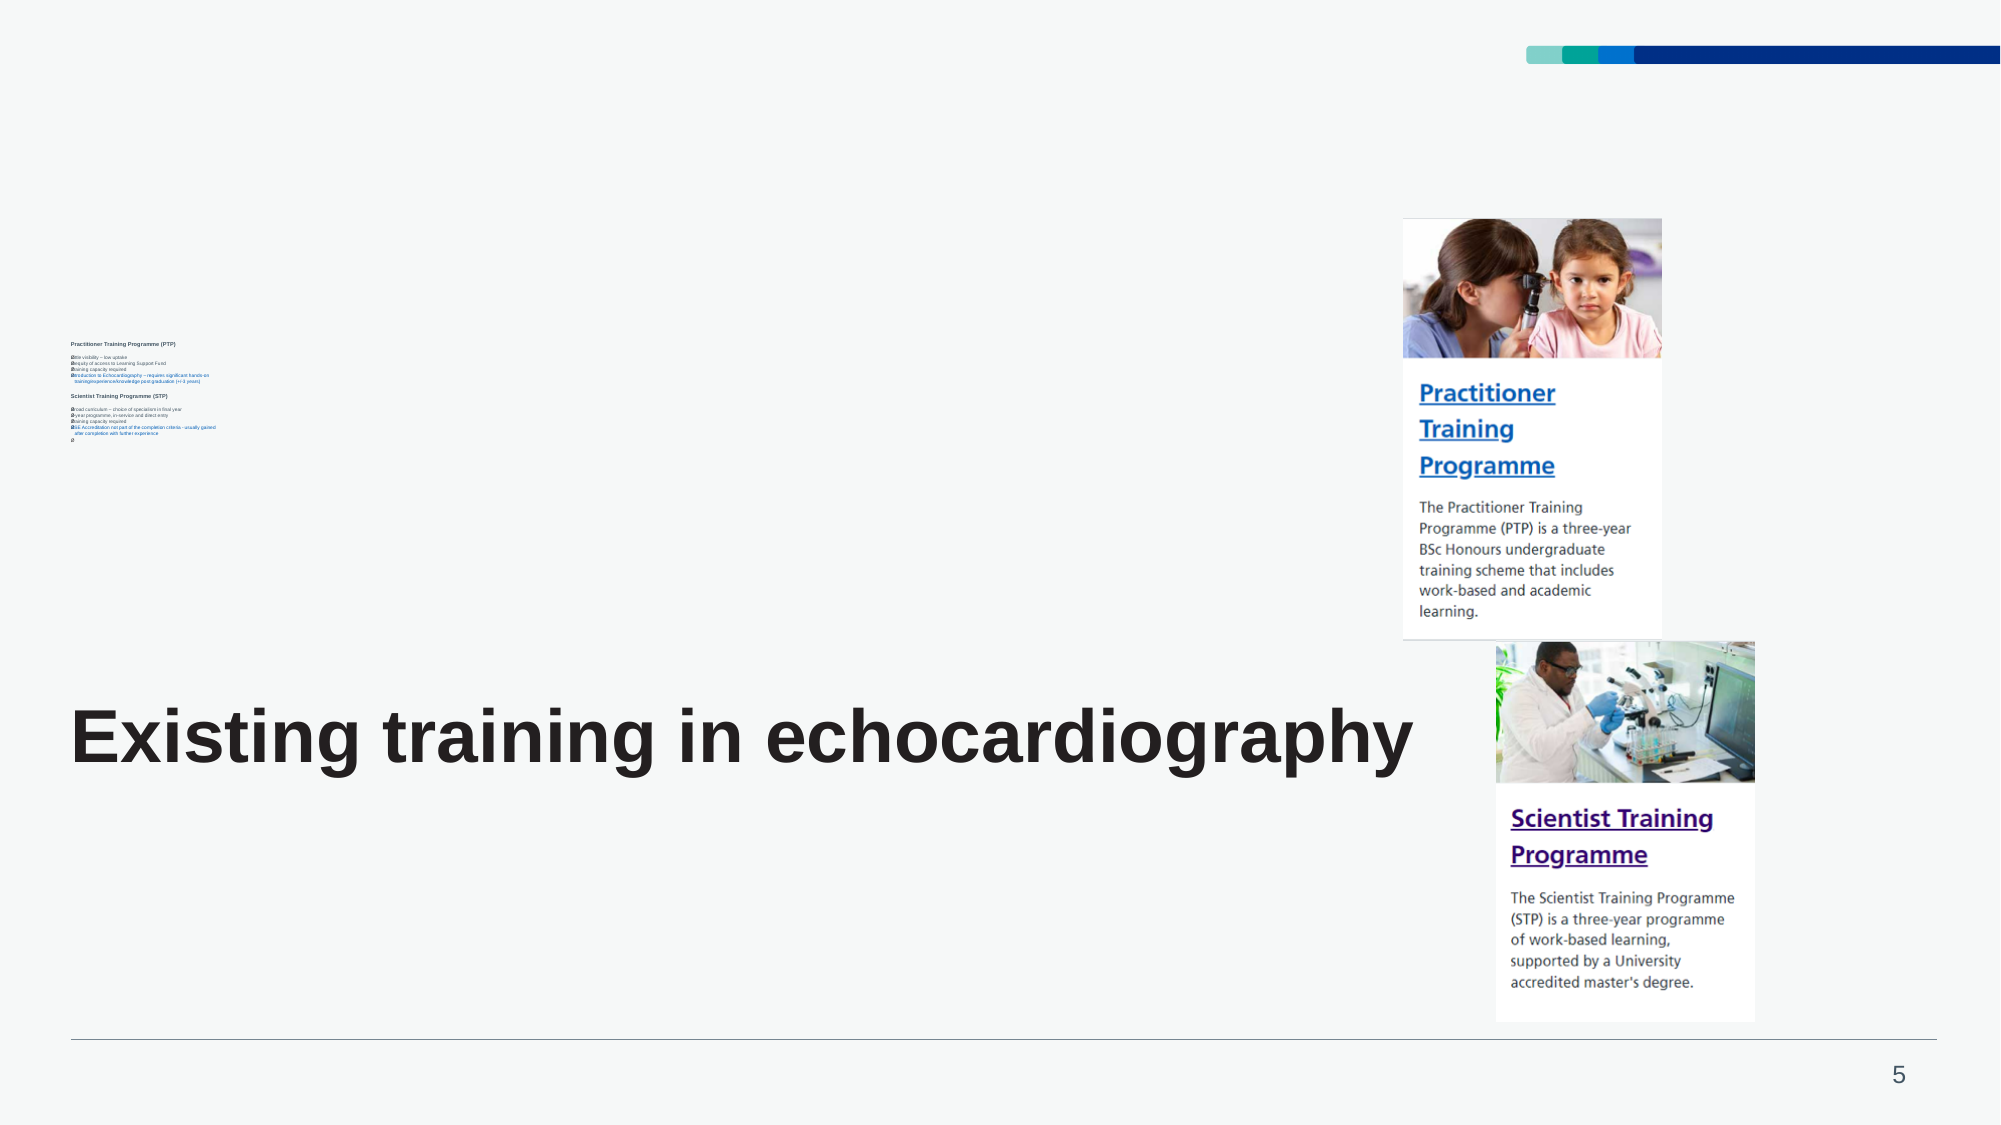

# Practitioner Training Programme (PTP)
Little visibility – low uptake
Inequity of access to Learning Support Fund
Training capacity required
Introduction to Echocardiography – requires significant hands-on
 training/experience/knowledge post graduation (+/-3 years)
Scientist Training Programme (STP)
Broad curriculum – choice of specialism in final year
3-year programme, in-service and direct entry
Training capacity required
BSE Accreditation not part of the completion criteria - usually gained
 after completion with further experience
Existing training in echocardiography